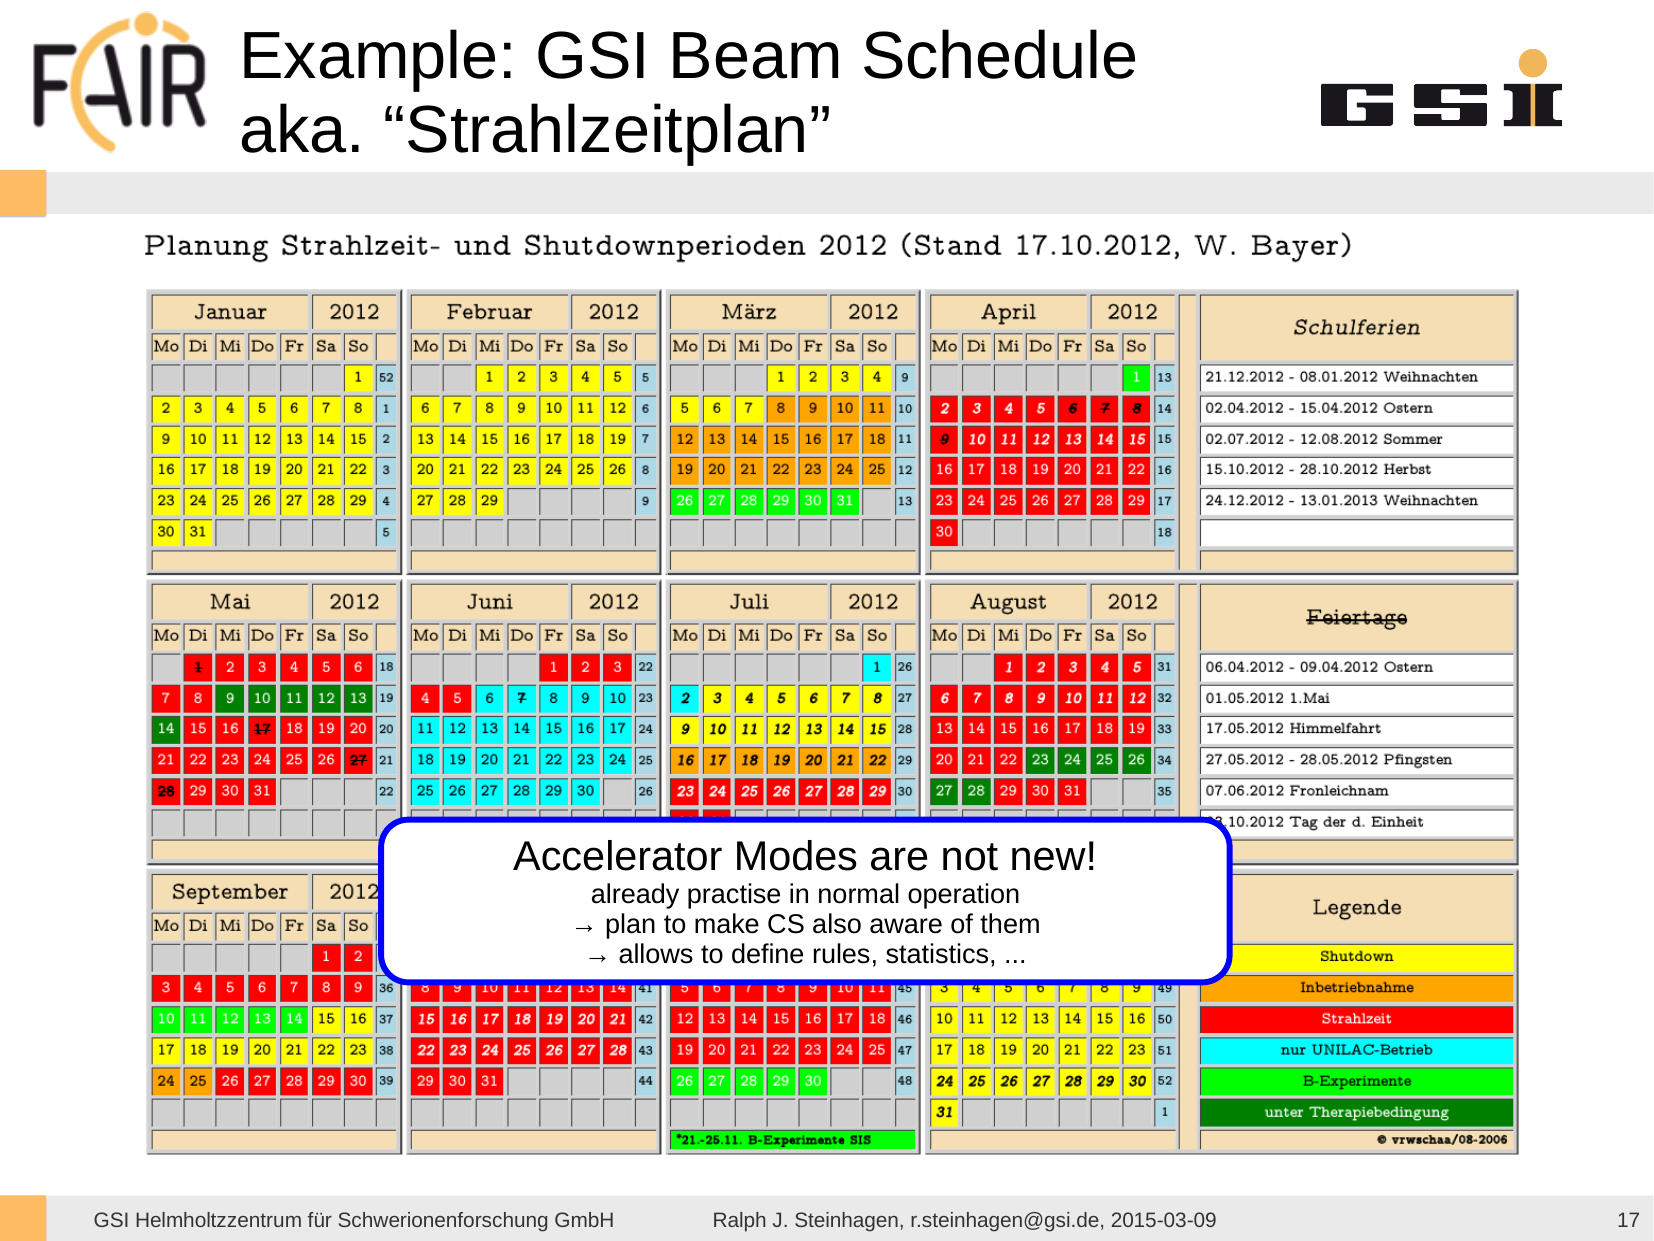

# Example: GSI Beam Schedule aka. “Strahlzeitplan”
Accelerator Modes are not new!
already practise in normal operation
→ plan to make CS also aware of them
→ allows to define rules, statistics, ...